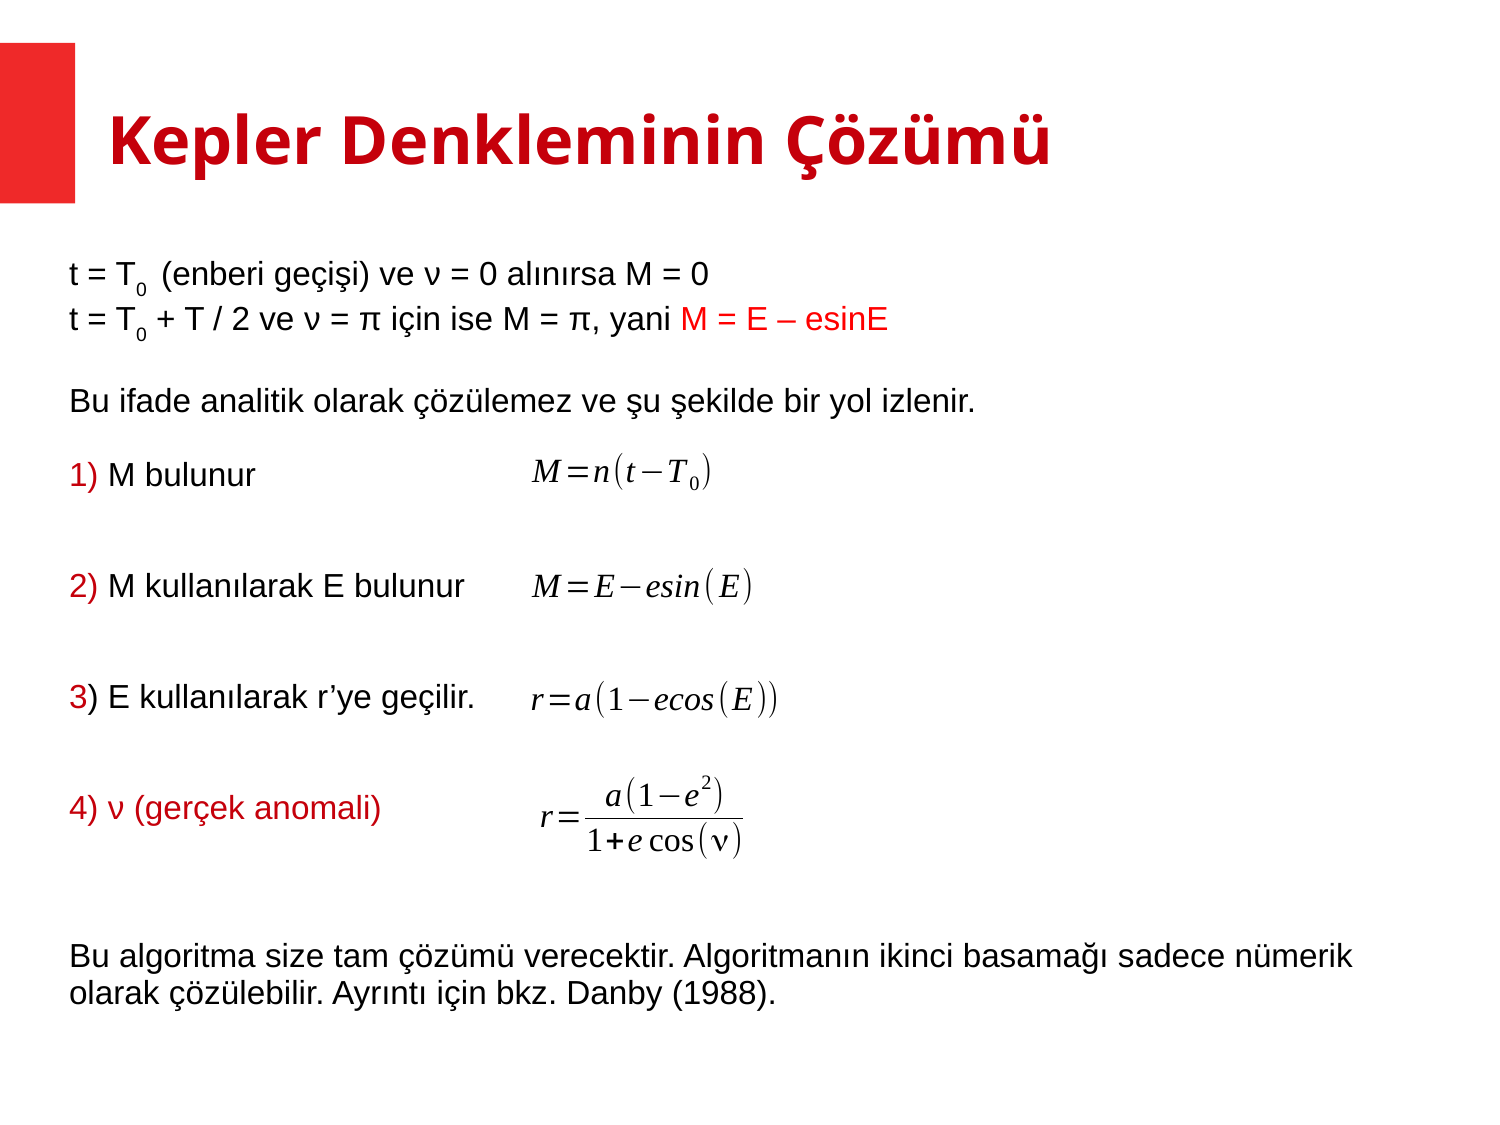

# Kepler Denkleminin Çözümü
t = T0 (enberi geçişi) ve ν = 0 alınırsa M = 0
t = T0 + T / 2 ve ν = π için ise M = π, yani M = E – esinE
Bu ifade analitik olarak çözülemez ve şu şekilde bir yol izlenir.
1) M bulunur
2) M kullanılarak E bulunur
3) E kullanılarak r’ye geçilir.
4) ν (gerçek anomali)
Bu algoritma size tam çözümü verecektir. Algoritmanın ikinci basamağı sadece nümerik olarak çözülebilir. Ayrıntı için bkz. Danby (1988).